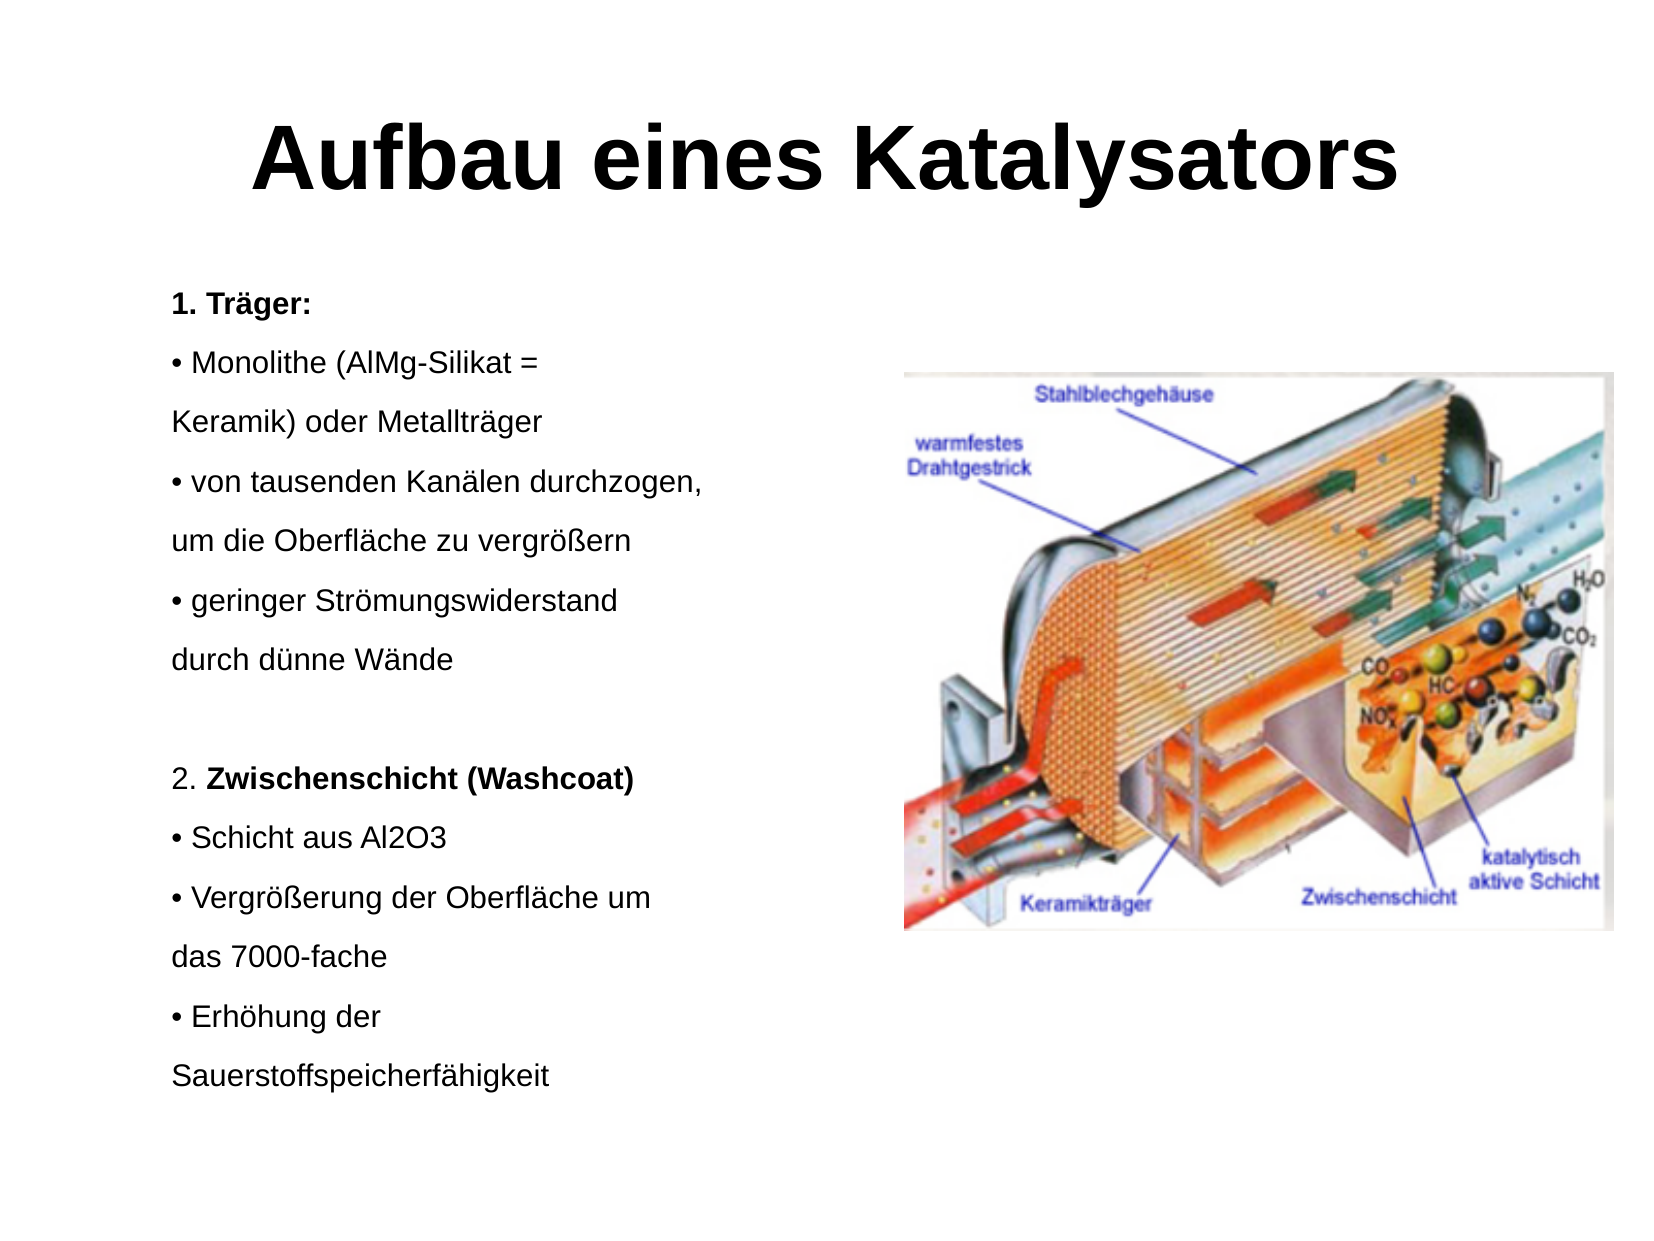

# Aufbau eines Katalysators
1. Träger:
• Monolithe (AlMg-Silikat =
Keramik) oder Metallträger
• von tausenden Kanälen durchzogen,
um die Oberfläche zu vergrößern
• geringer Strömungswiderstand
durch dünne Wände
2. Zwischenschicht (Washcoat)
• Schicht aus Al2O3
• Vergrößerung der Oberfläche um
das 7000-fache
• Erhöhung der
Sauerstoffspeicherfähigkeit